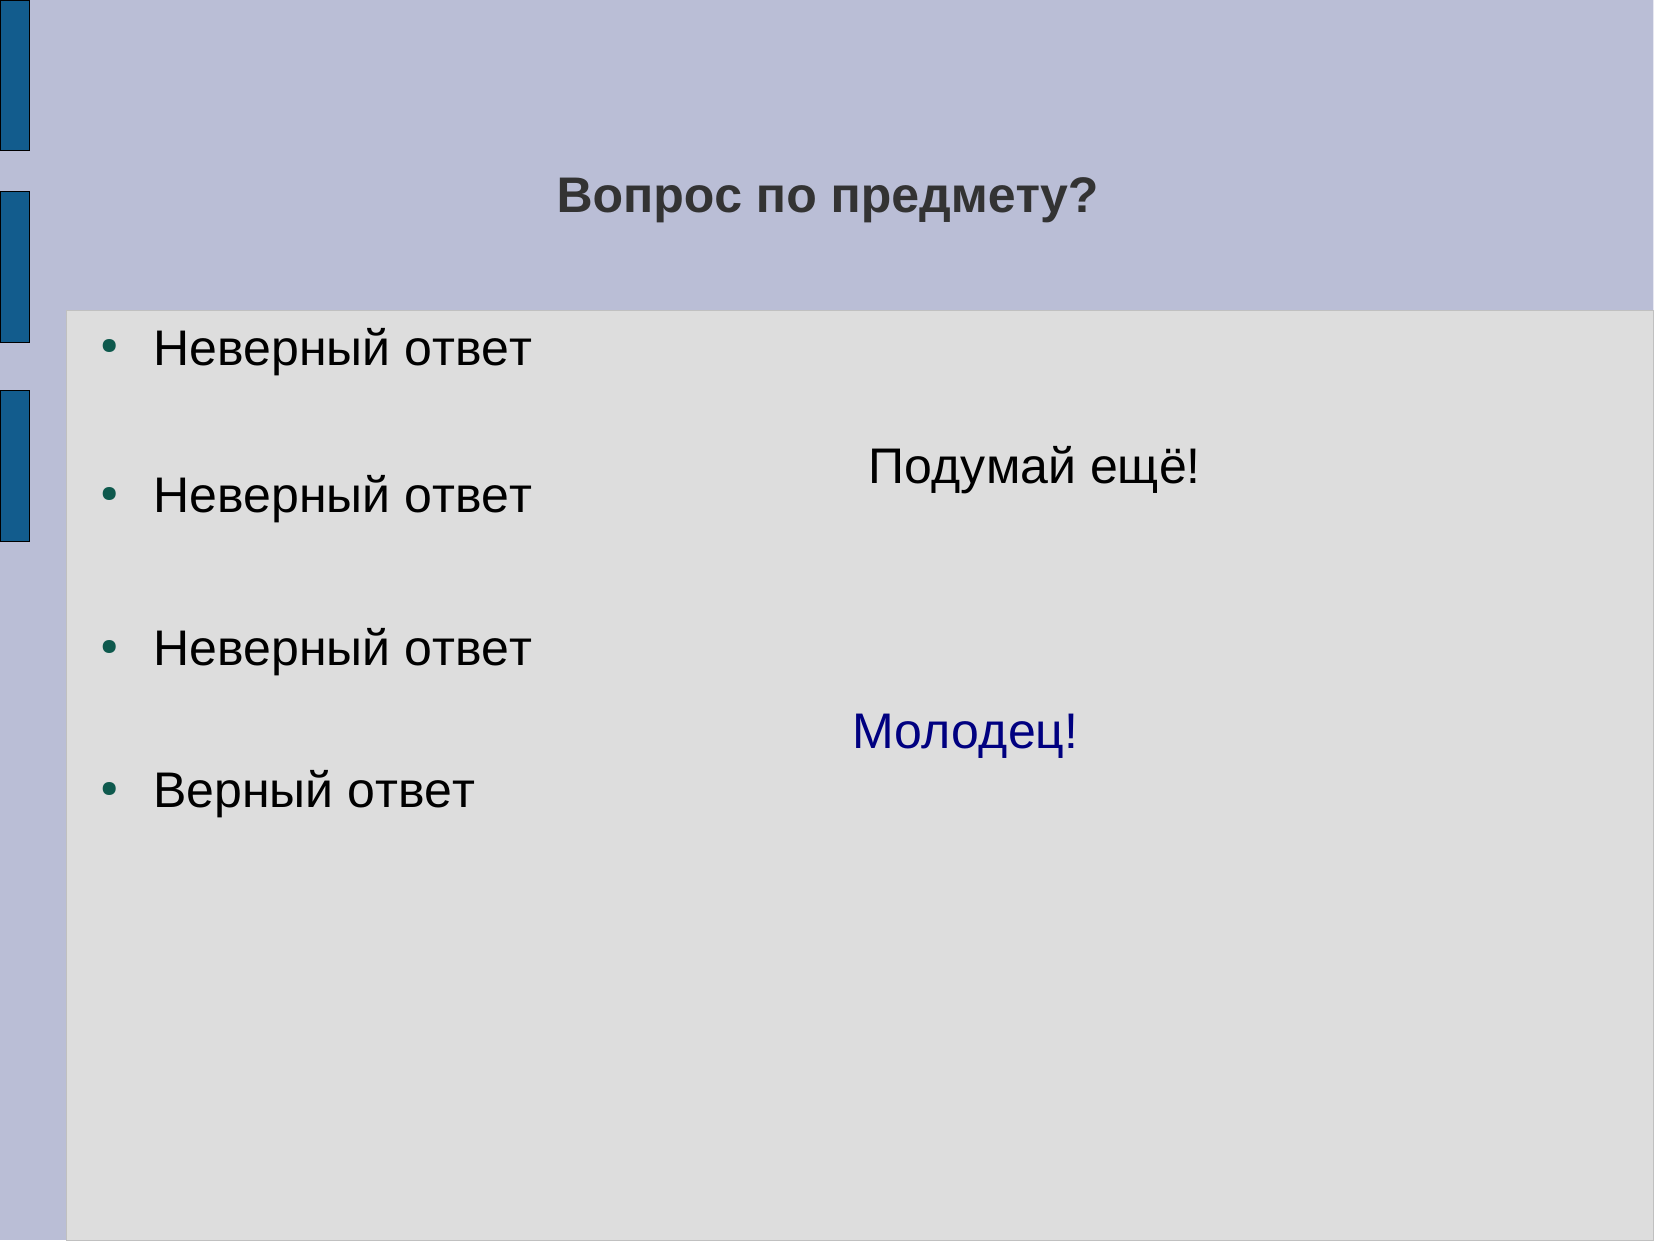

# Вопрос по предмету?
Неверный ответ
Подумай ещё!
Неверный ответ
Неверный ответ
 Молодец!
Верный ответ